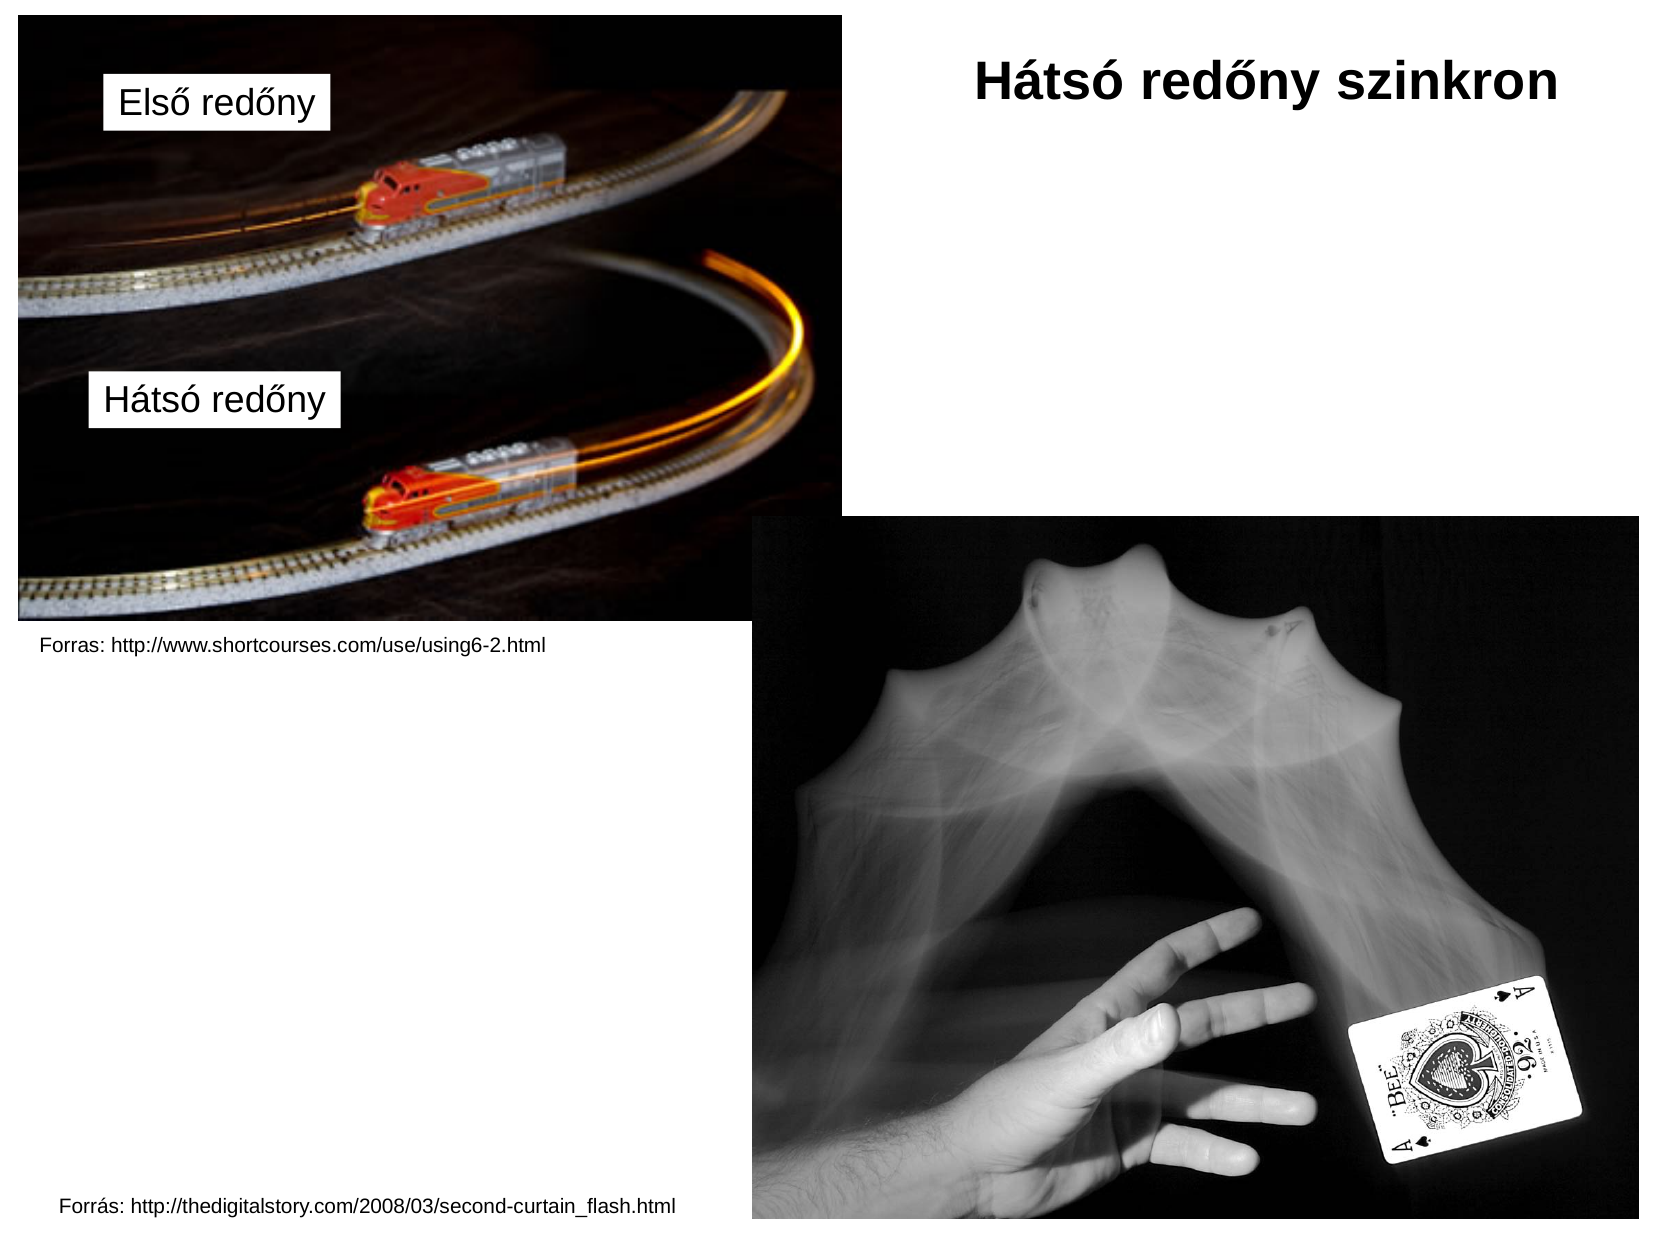

Hátsó redőny szinkron
Első redőny
Hátsó redőny
Forras: http://www.shortcourses.com/use/using6-2.html
Forrás: http://thedigitalstory.com/2008/03/second-curtain_flash.html